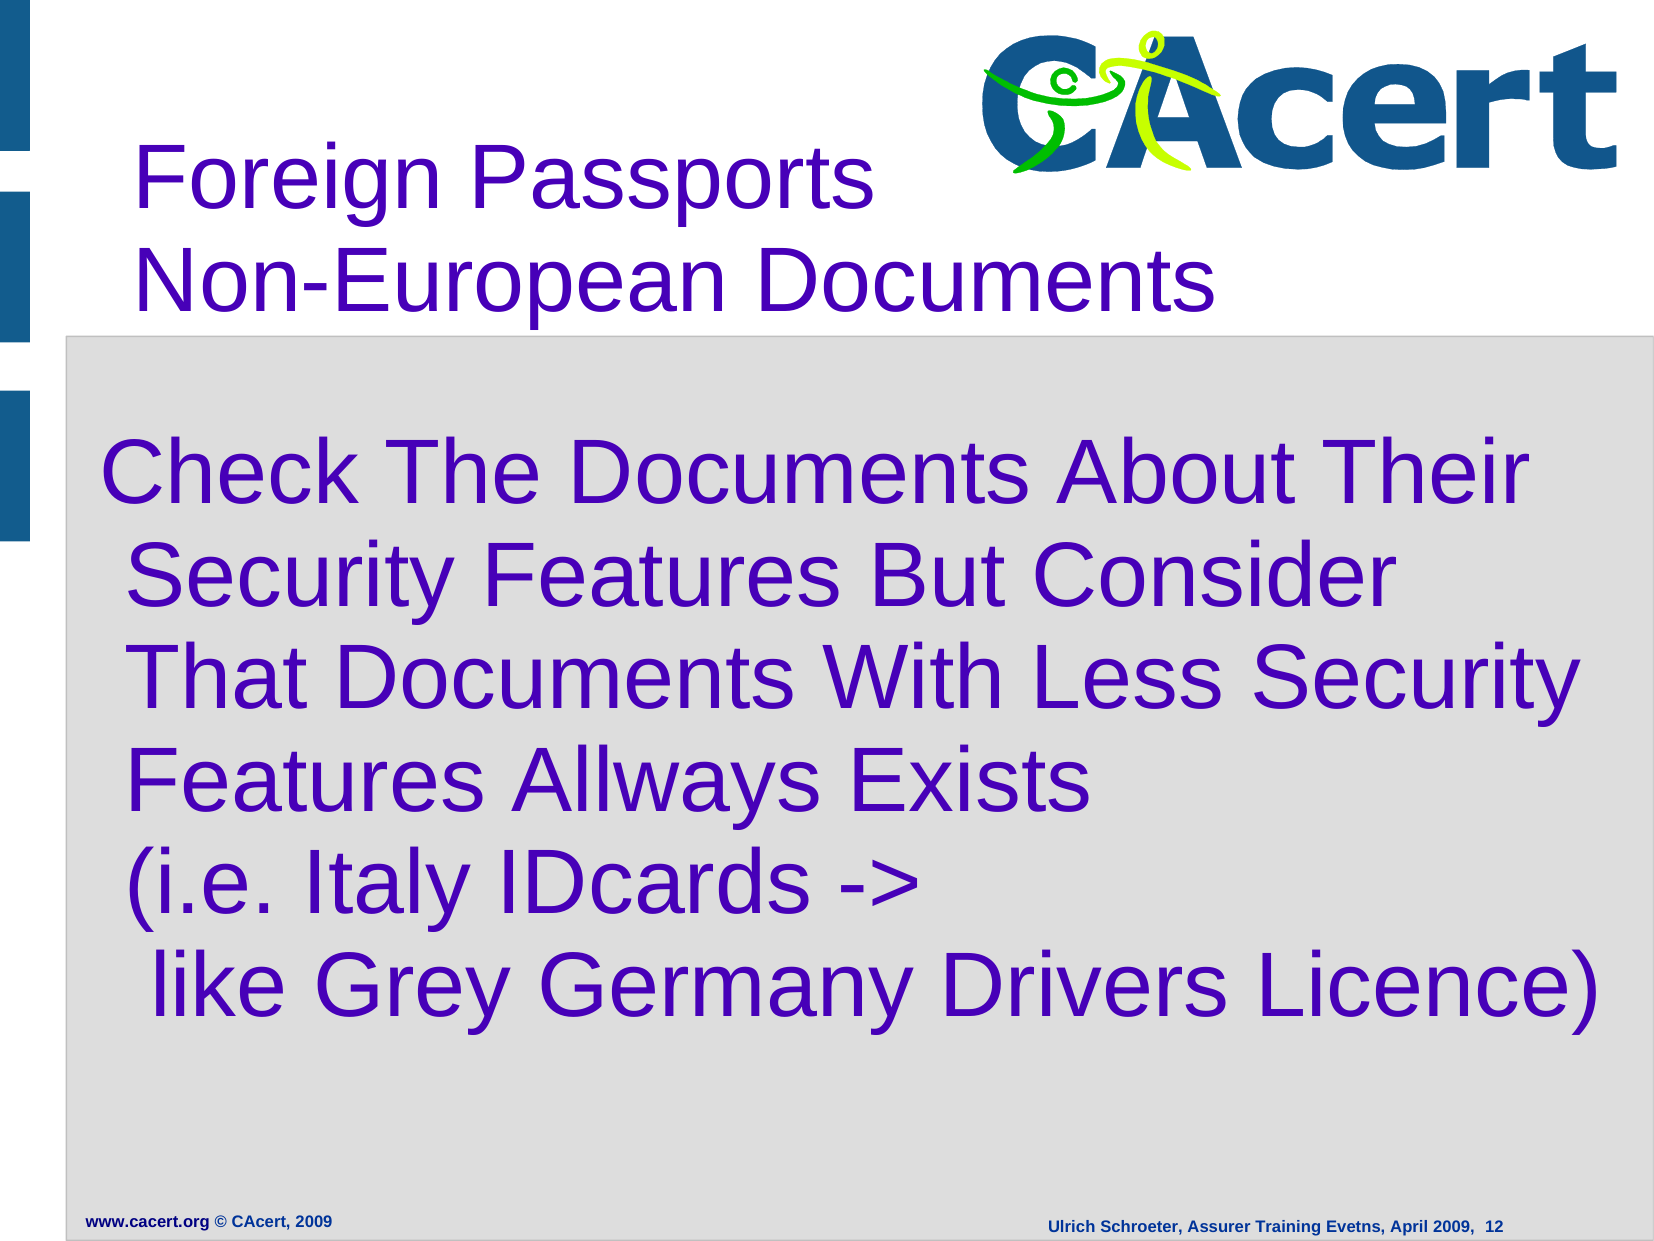

Foreign Passports
Non-European Documents
 Check The Documents About Their
 Security Features But Consider
 That Documents With Less Security
 Features Allways Exists
 (i.e. Italy IDcards ->
 like Grey Germany Drivers Licence)